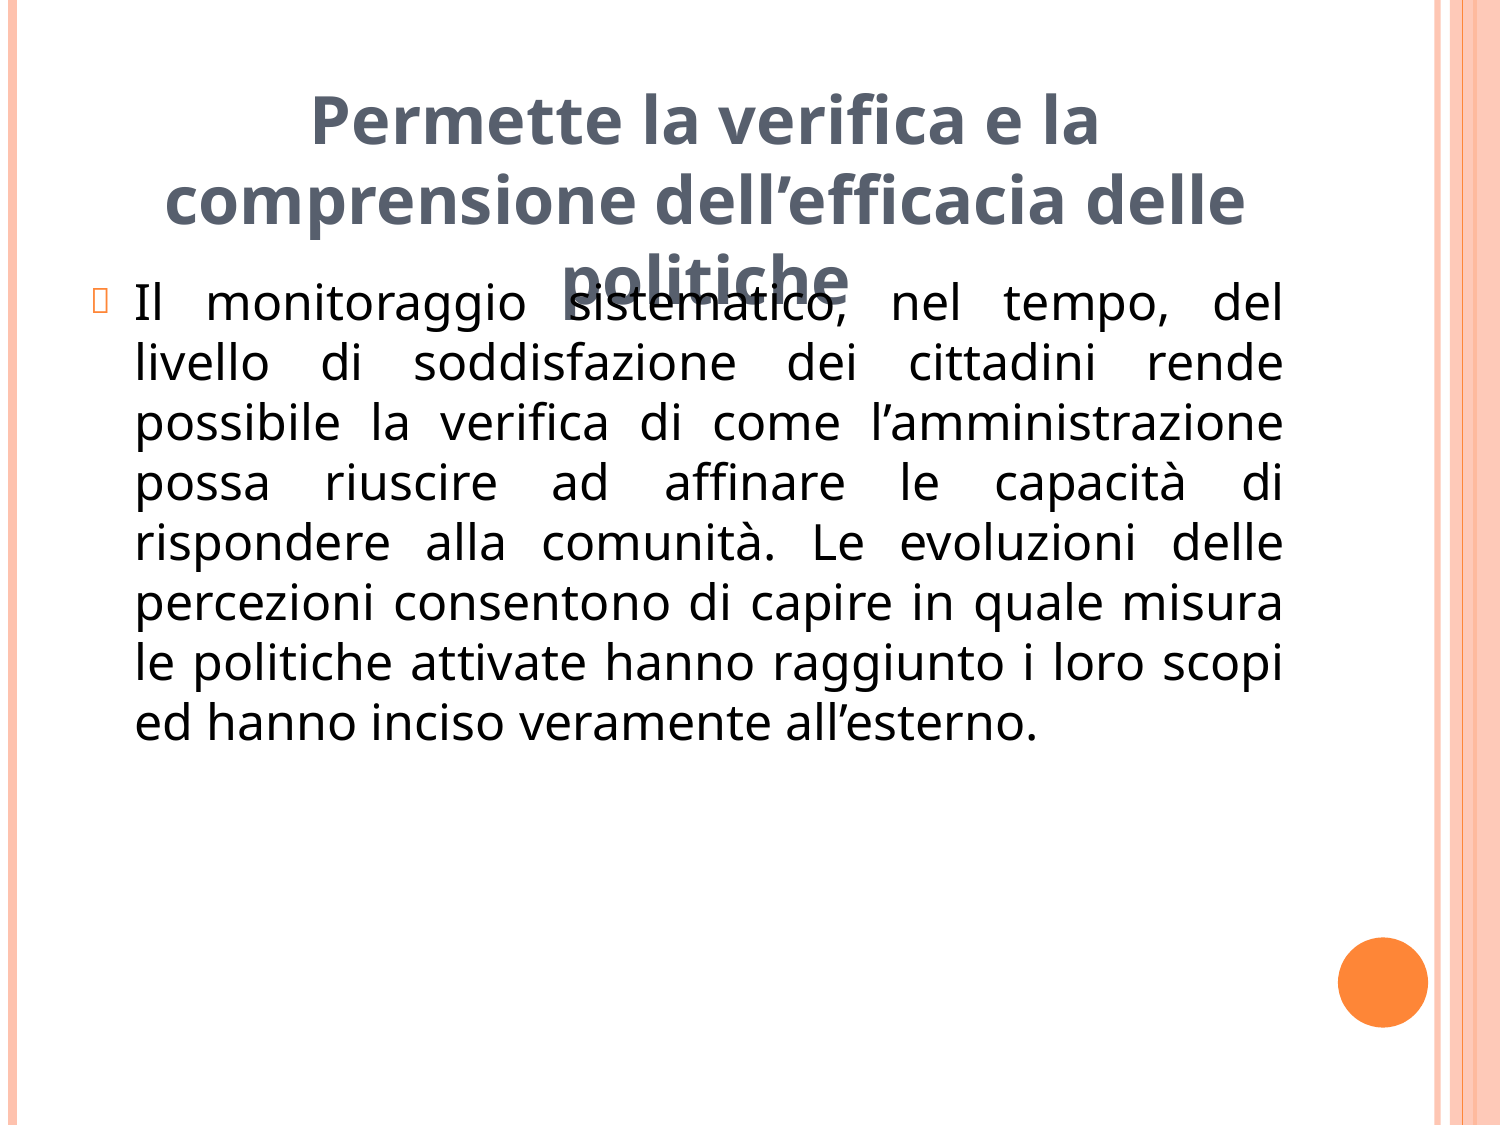

# Permette la verifica e la comprensione dell’efficacia delle politiche
Il monitoraggio sistematico, nel tempo, del livello di soddisfazione dei cittadini rende possibile la verifica di come l’amministrazione possa riuscire ad affinare le capacità di rispondere alla comunità. Le evoluzioni delle percezioni consentono di capire in quale misura le politiche attivate hanno raggiunto i loro scopi ed hanno inciso veramente all’esterno.